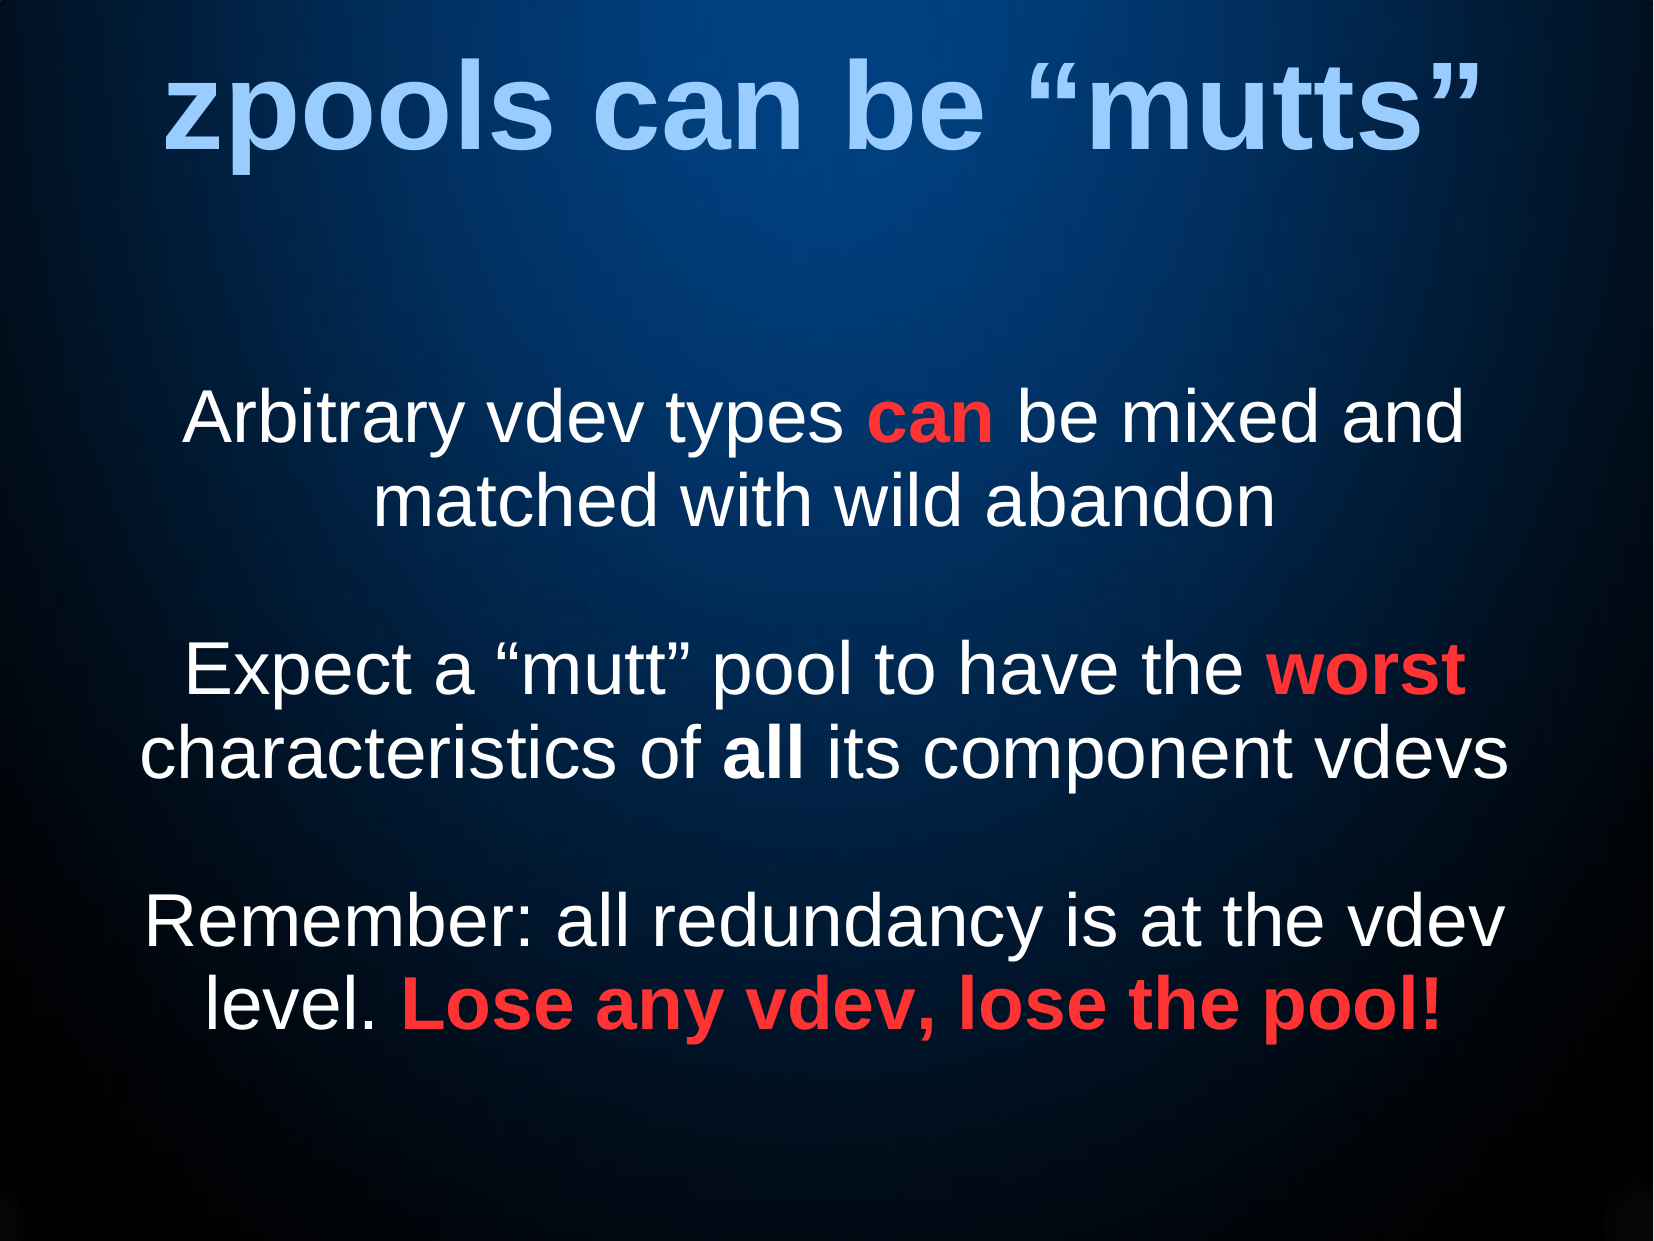

# zpools can be “mutts”
Arbitrary vdev types can be mixed and matched with wild abandon
Expect a “mutt” pool to have the worst characteristics of all its component vdevs
Remember: all redundancy is at the vdev level. Lose any vdev, lose the pool!